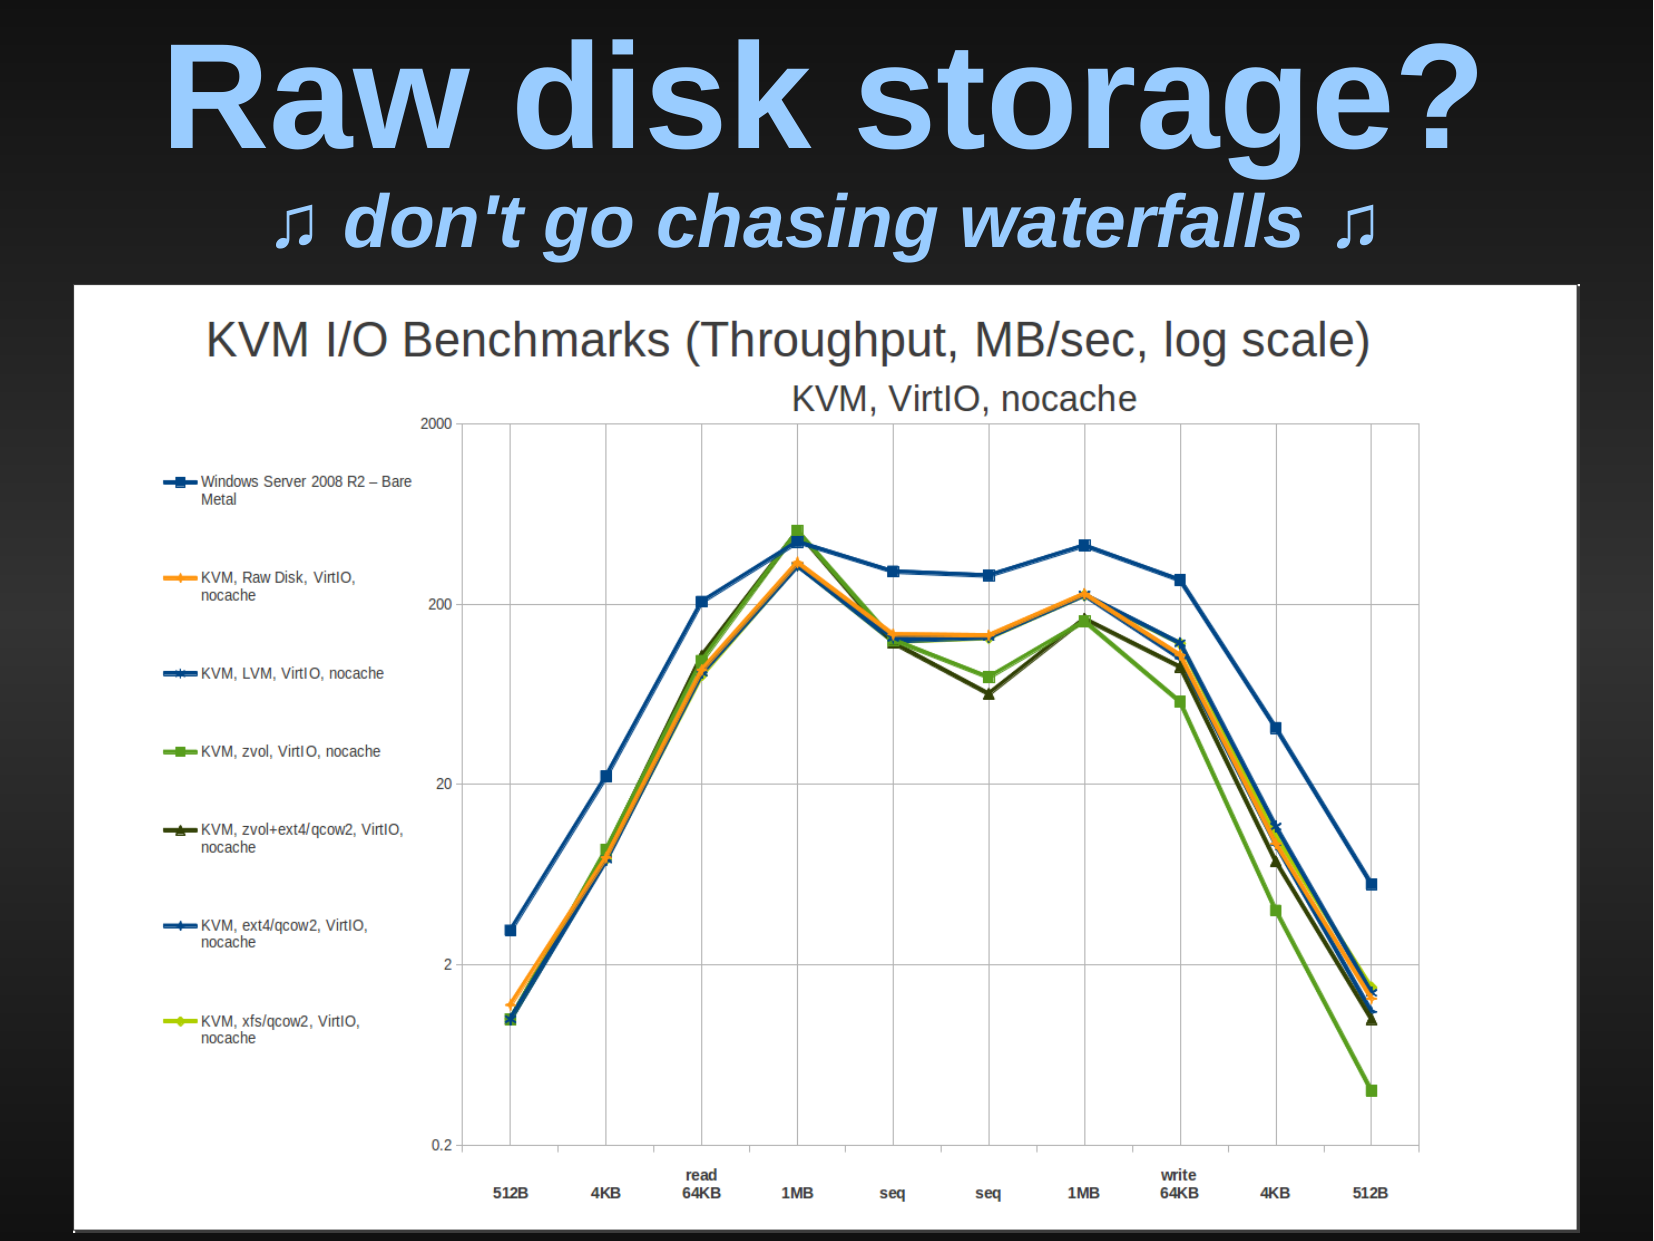

# Raw disk storage? ♫ don't go chasing waterfalls ♫